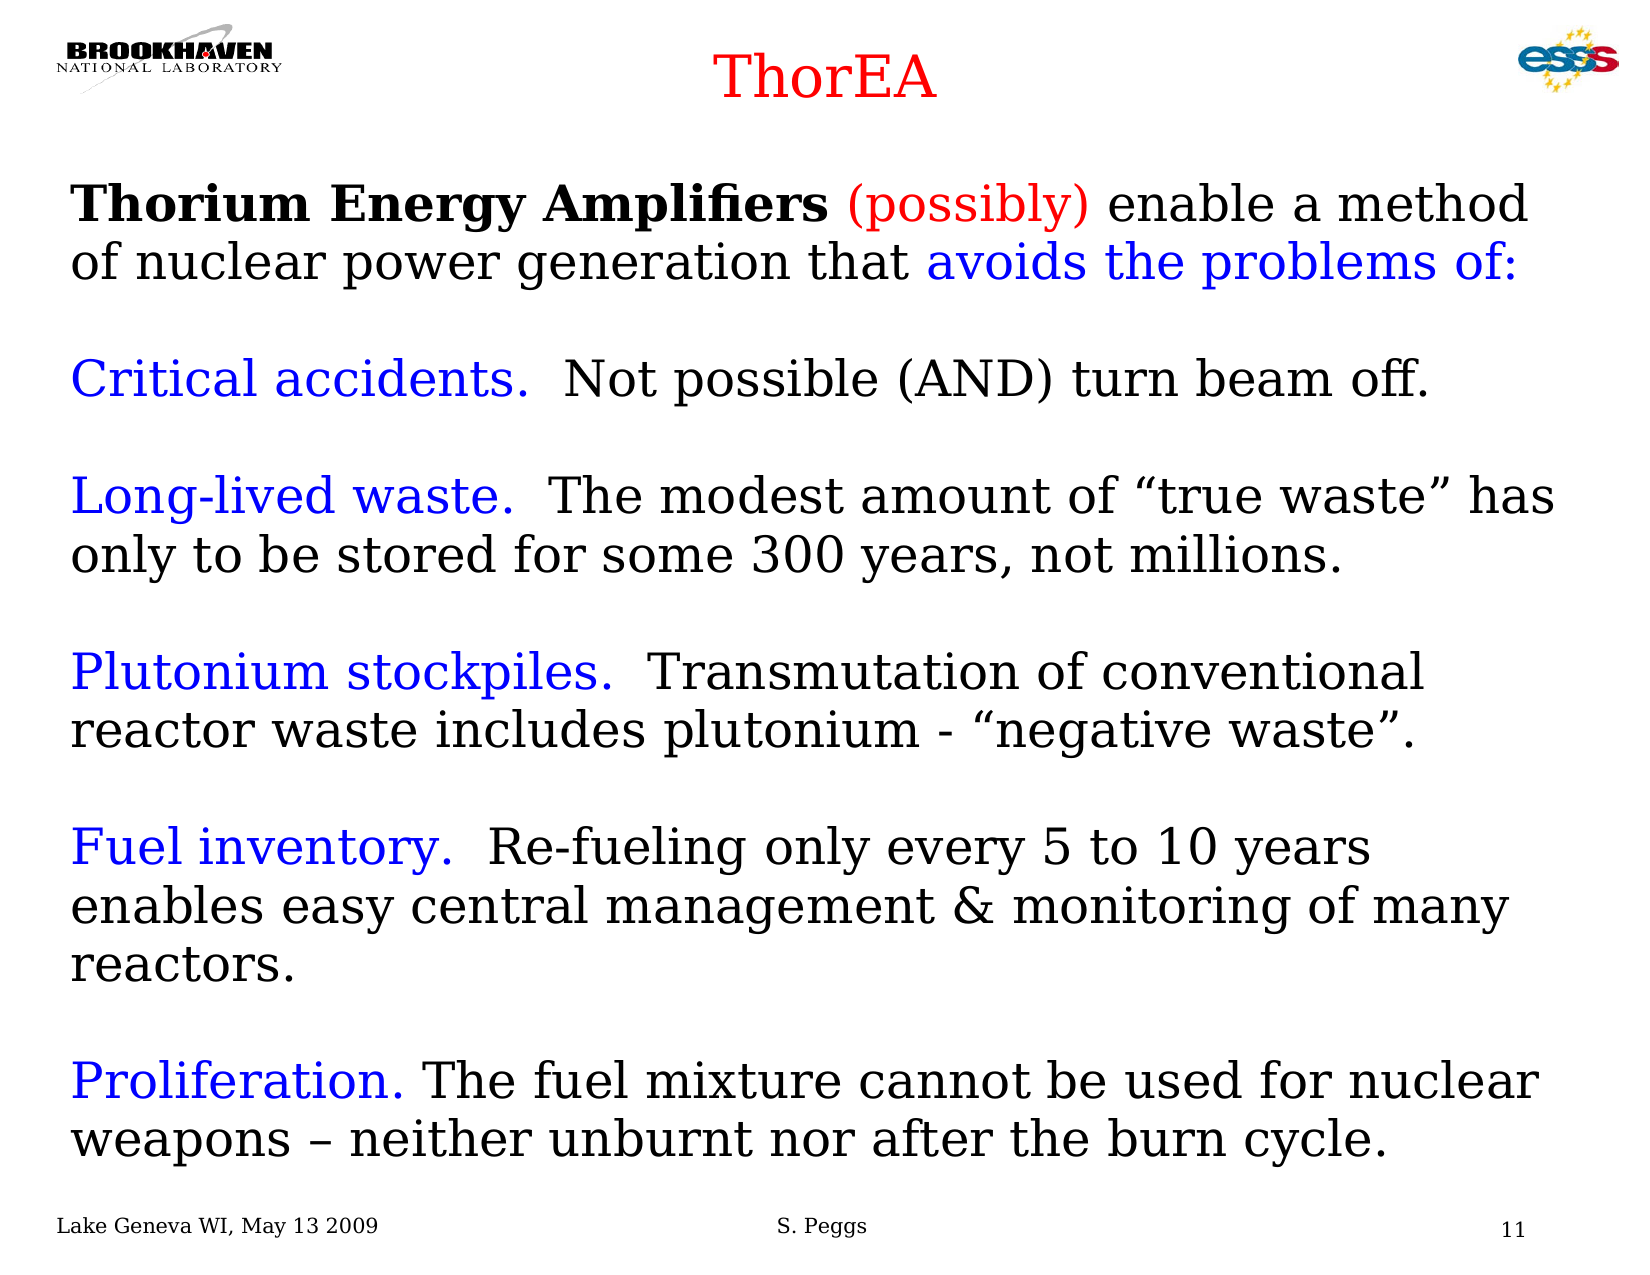

ThorEA
Thorium Energy Amplifiers (possibly) enable a method of nuclear power generation that avoids the problems of:
Critical accidents. Not possible (AND) turn beam off.
Long-lived waste. The modest amount of “true waste” has only to be stored for some 300 years, not millions.
Plutonium stockpiles. Transmutation of conventional reactor waste includes plutonium - “negative waste”.
Fuel inventory. Re-fueling only every 5 to 10 years enables easy central management & monitoring of many reactors.
Proliferation. The fuel mixture cannot be used for nuclear weapons – neither unburnt nor after the burn cycle.